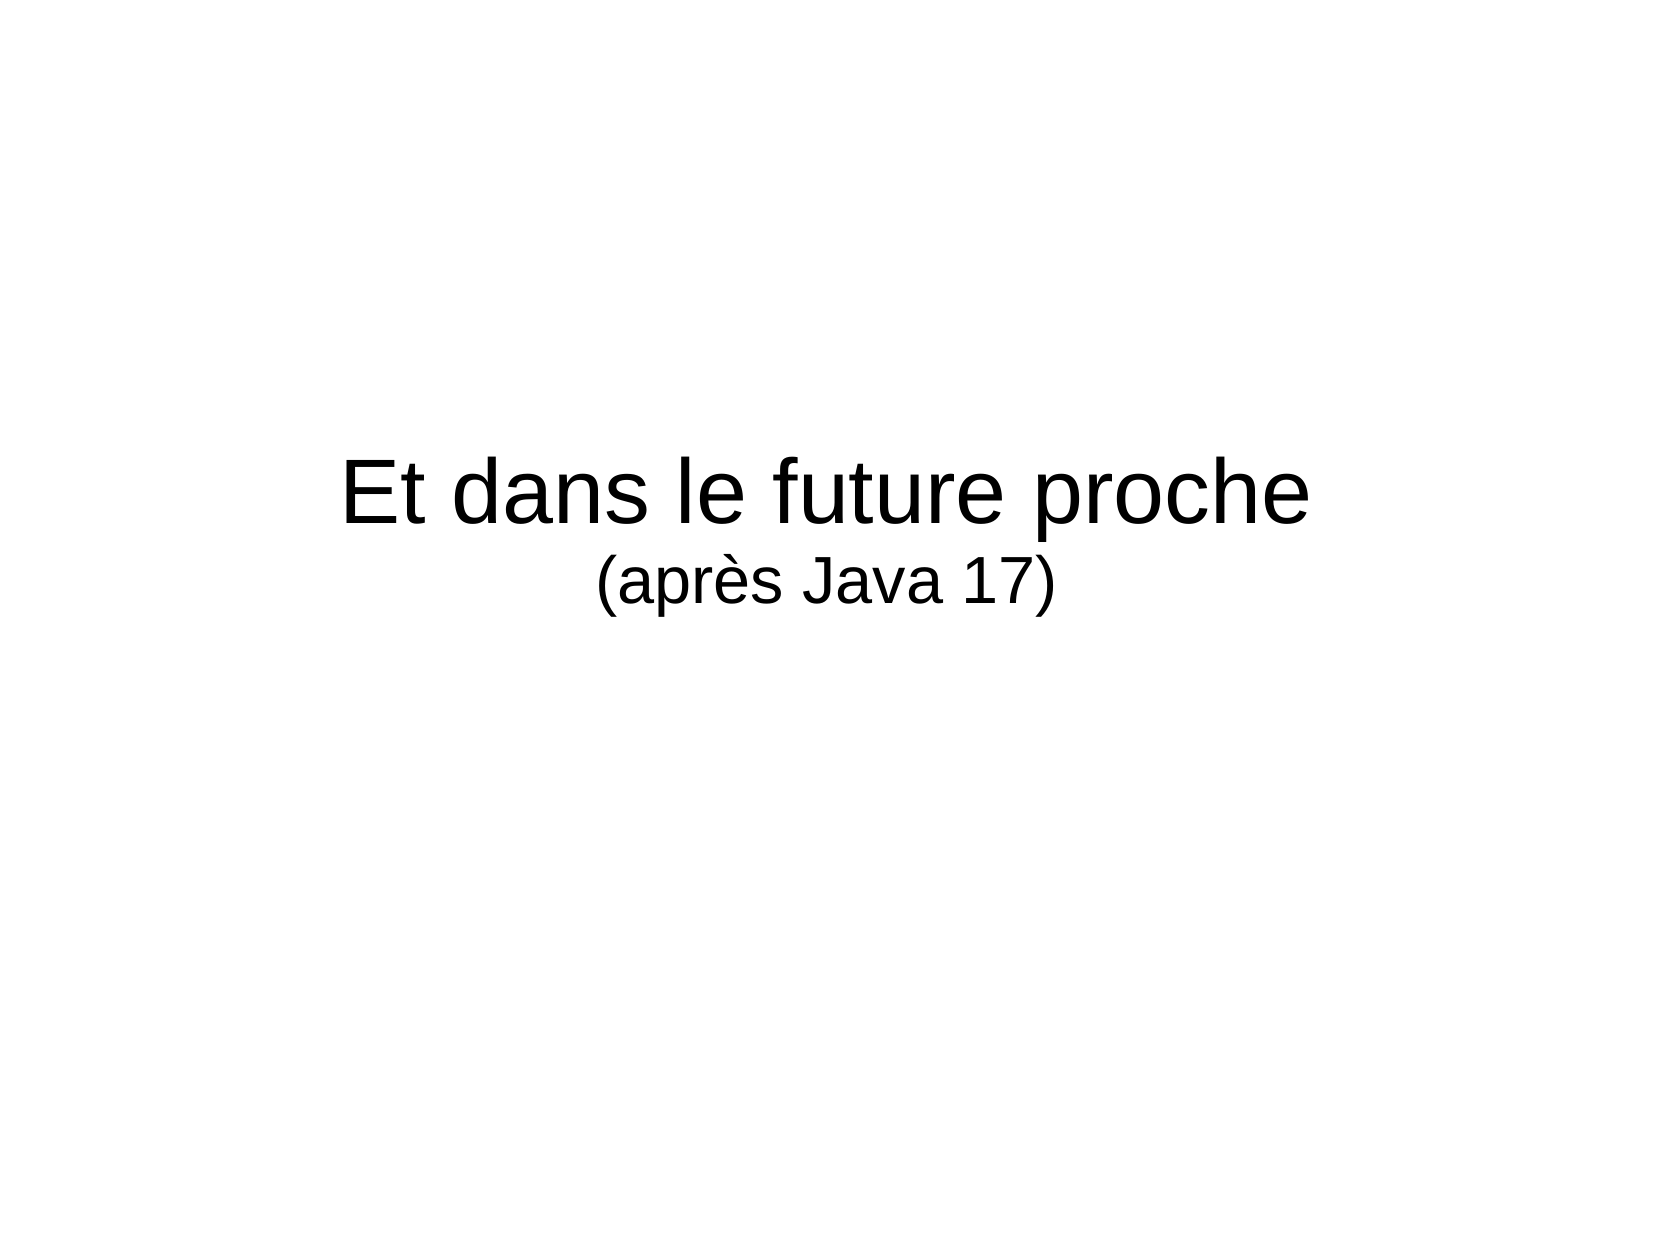

# Et dans le future proche (après Java 17)